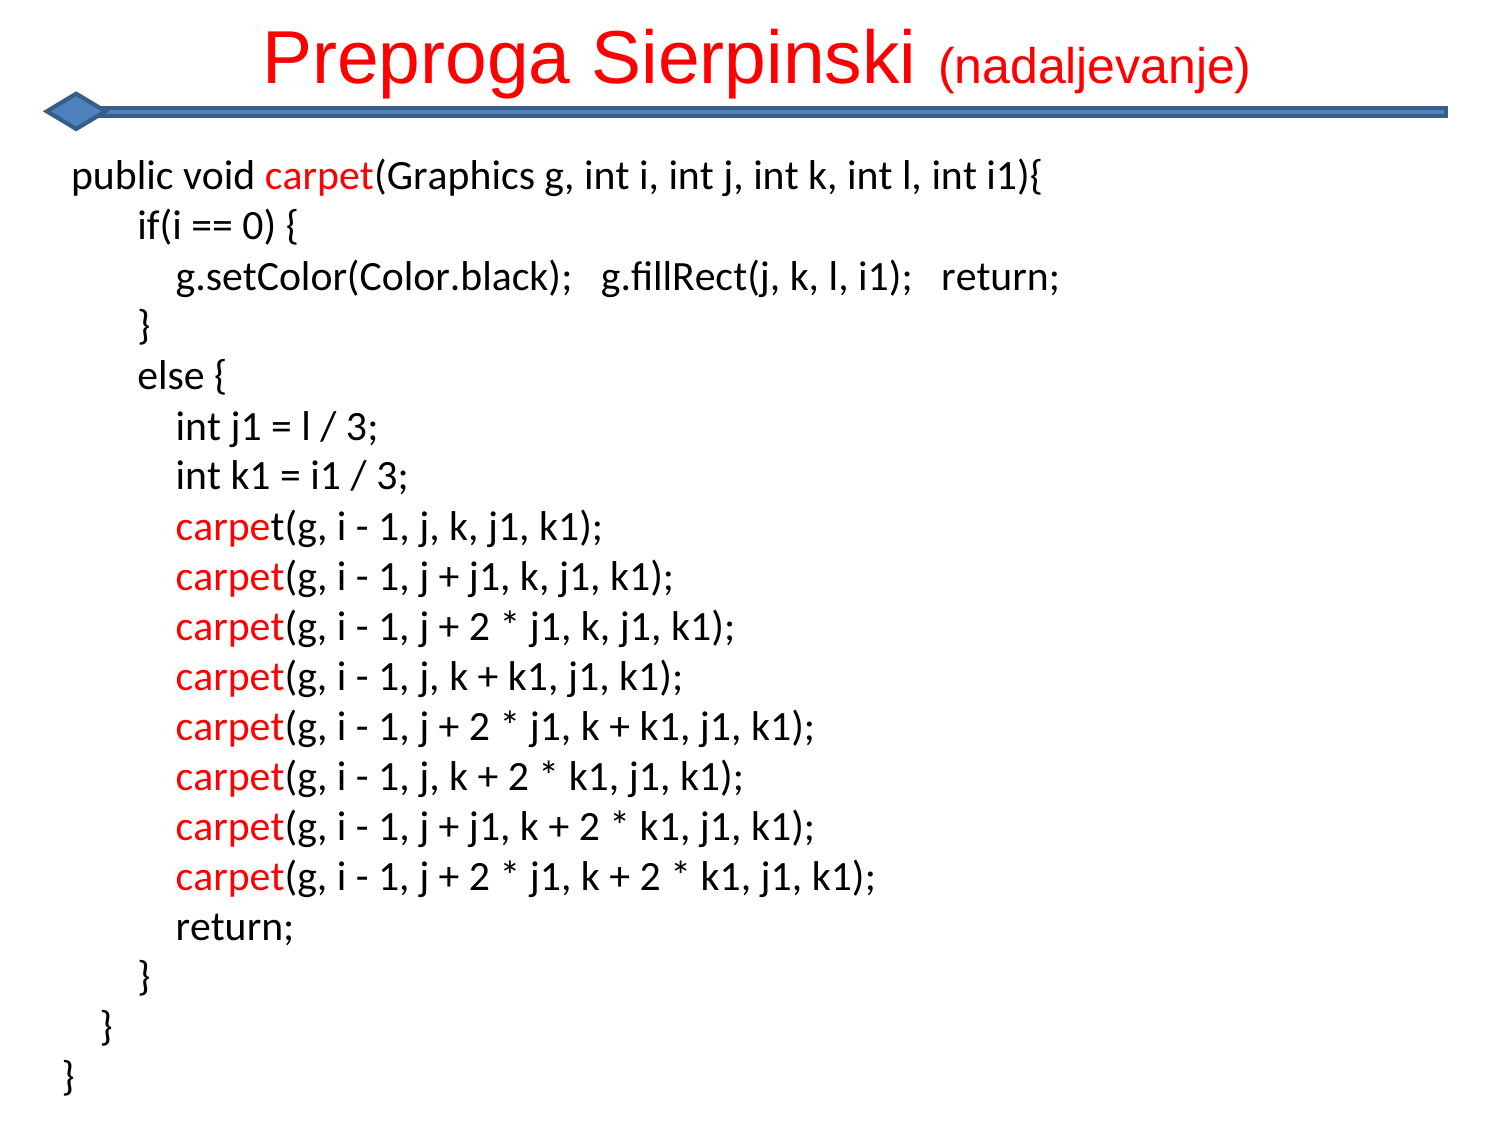

# Preproga Sierpinski (nadaljevanje)
 public void carpet(Graphics g, int i, int j, int k, int l, int i1){
 if(i == 0) {
 g.setColor(Color.black); g.fillRect(j, k, l, i1); return;
 }
 else {
 int j1 = l / 3;
 int k1 = i1 / 3;
 carpet(g, i - 1, j, k, j1, k1);
 carpet(g, i - 1, j + j1, k, j1, k1);
 carpet(g, i - 1, j + 2 * j1, k, j1, k1);
 carpet(g, i - 1, j, k + k1, j1, k1);
 carpet(g, i - 1, j + 2 * j1, k + k1, j1, k1);
 carpet(g, i - 1, j, k + 2 * k1, j1, k1);
 carpet(g, i - 1, j + j1, k + 2 * k1, j1, k1);
 carpet(g, i - 1, j + 2 * j1, k + 2 * k1, j1, k1);
 return;
 }
 }
}